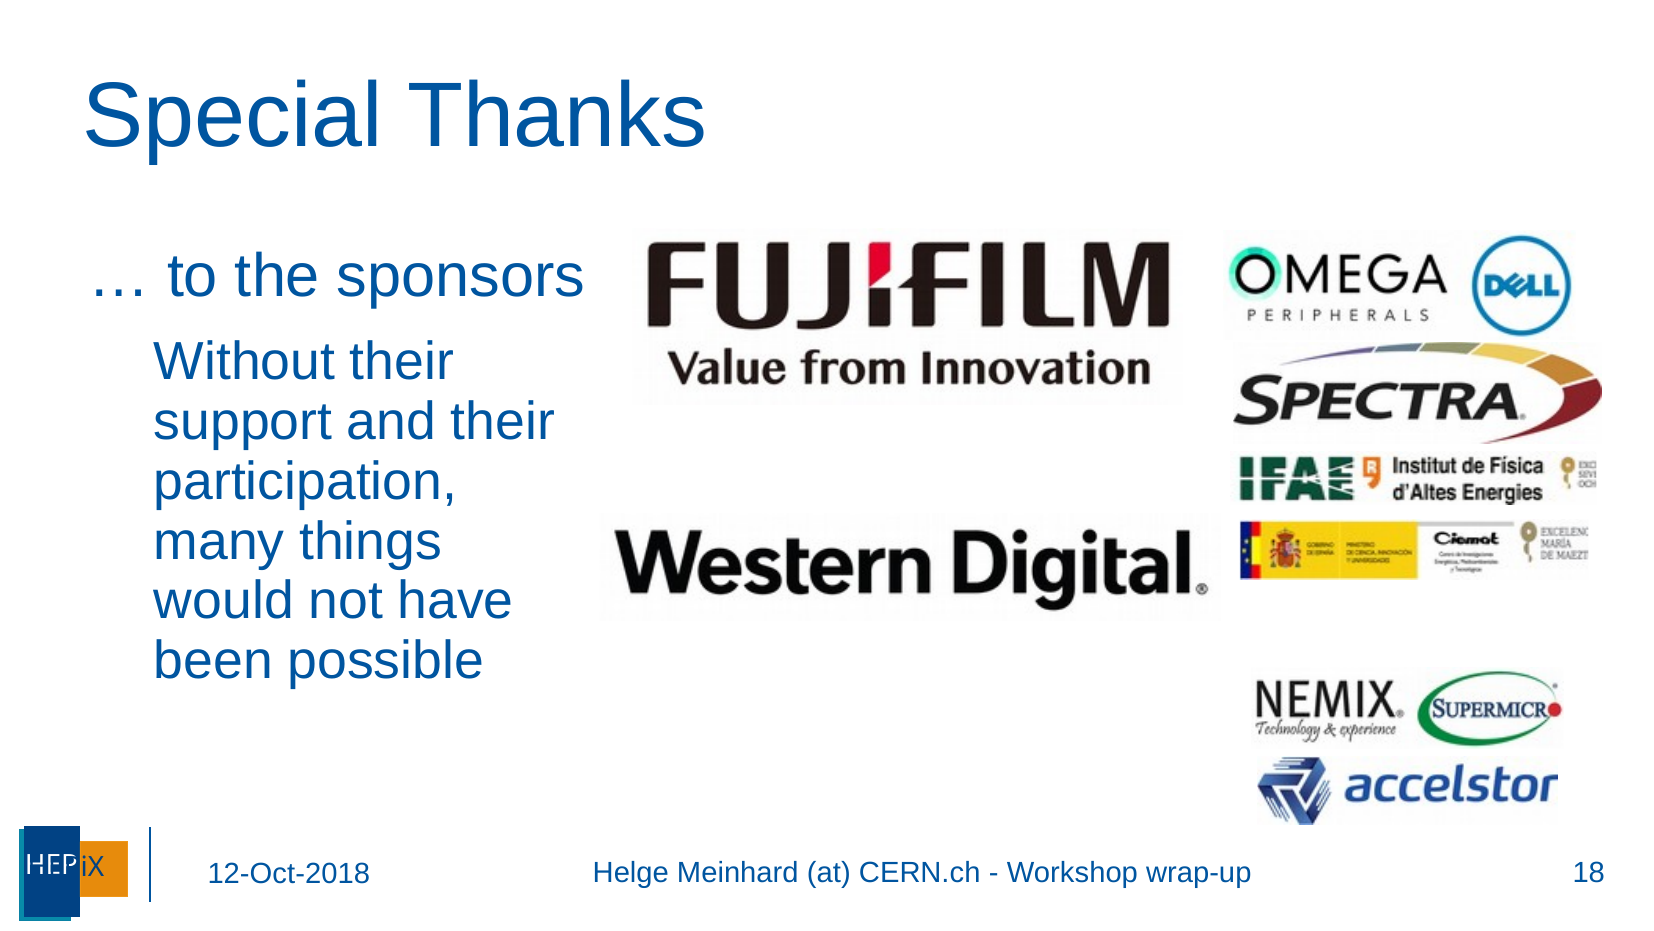

# Special Thanks
… to the sponsors
Without their support and their participation, many things would not have been possible
Helge Meinhard (at) CERN.ch - Workshop wrap-up
18
12-Oct-2018